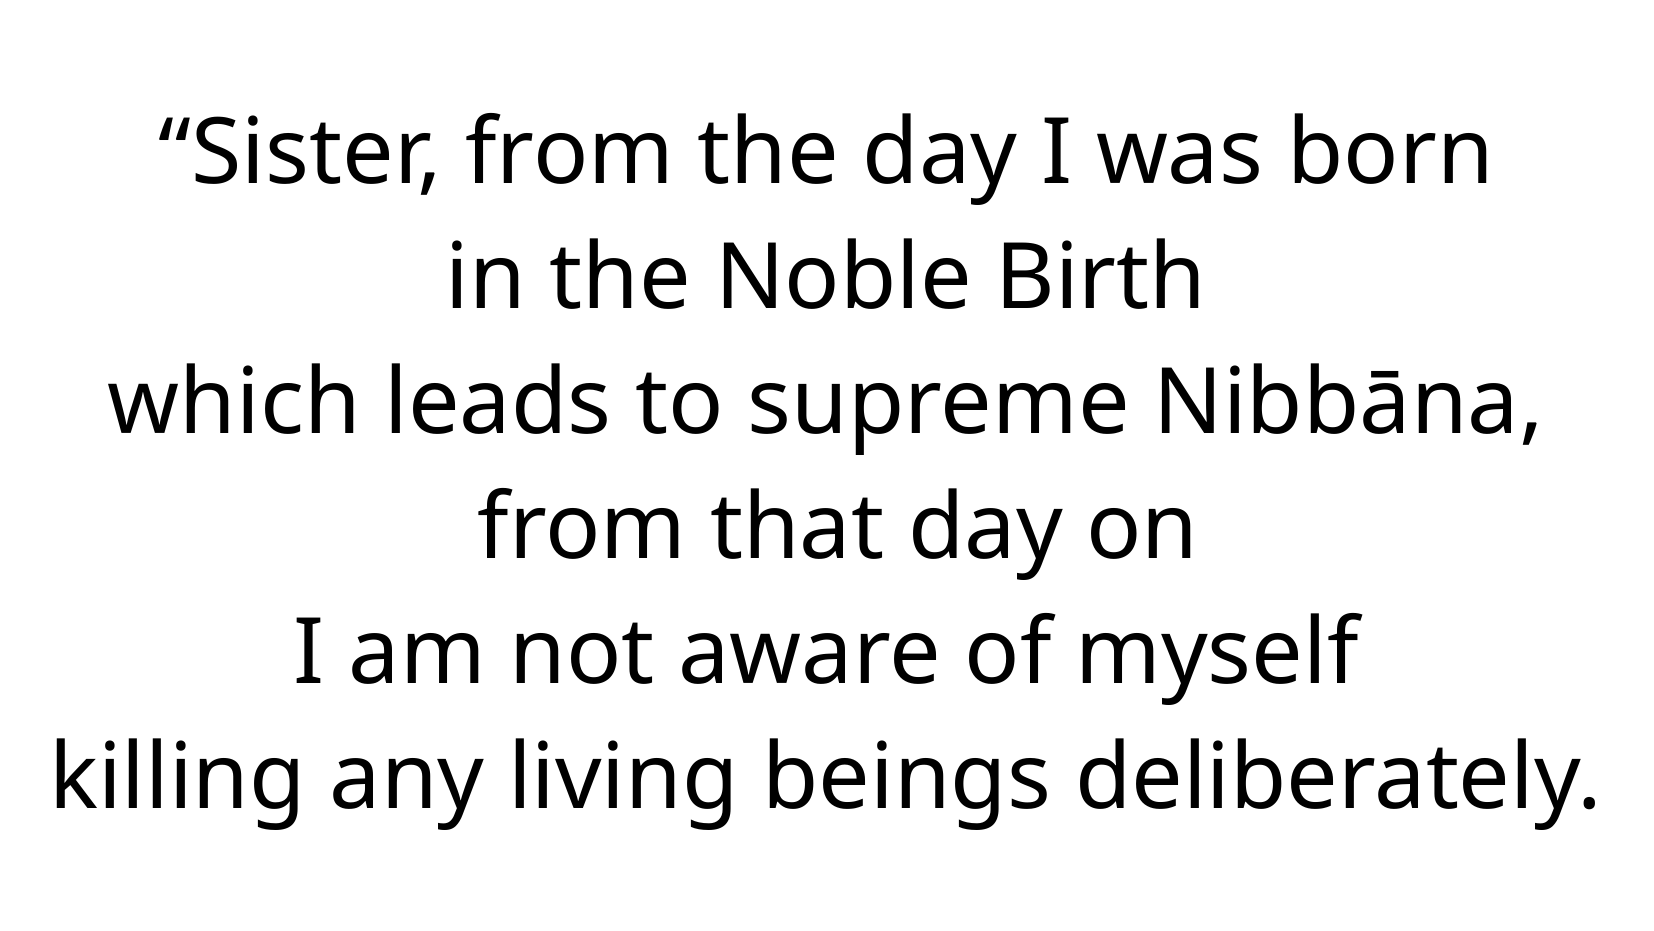

# “Sister, from the day I was born
in the Noble Birth
which leads to supreme Nibbāna,
 from that day on
I am not aware of myself
killing any living beings deliberately.